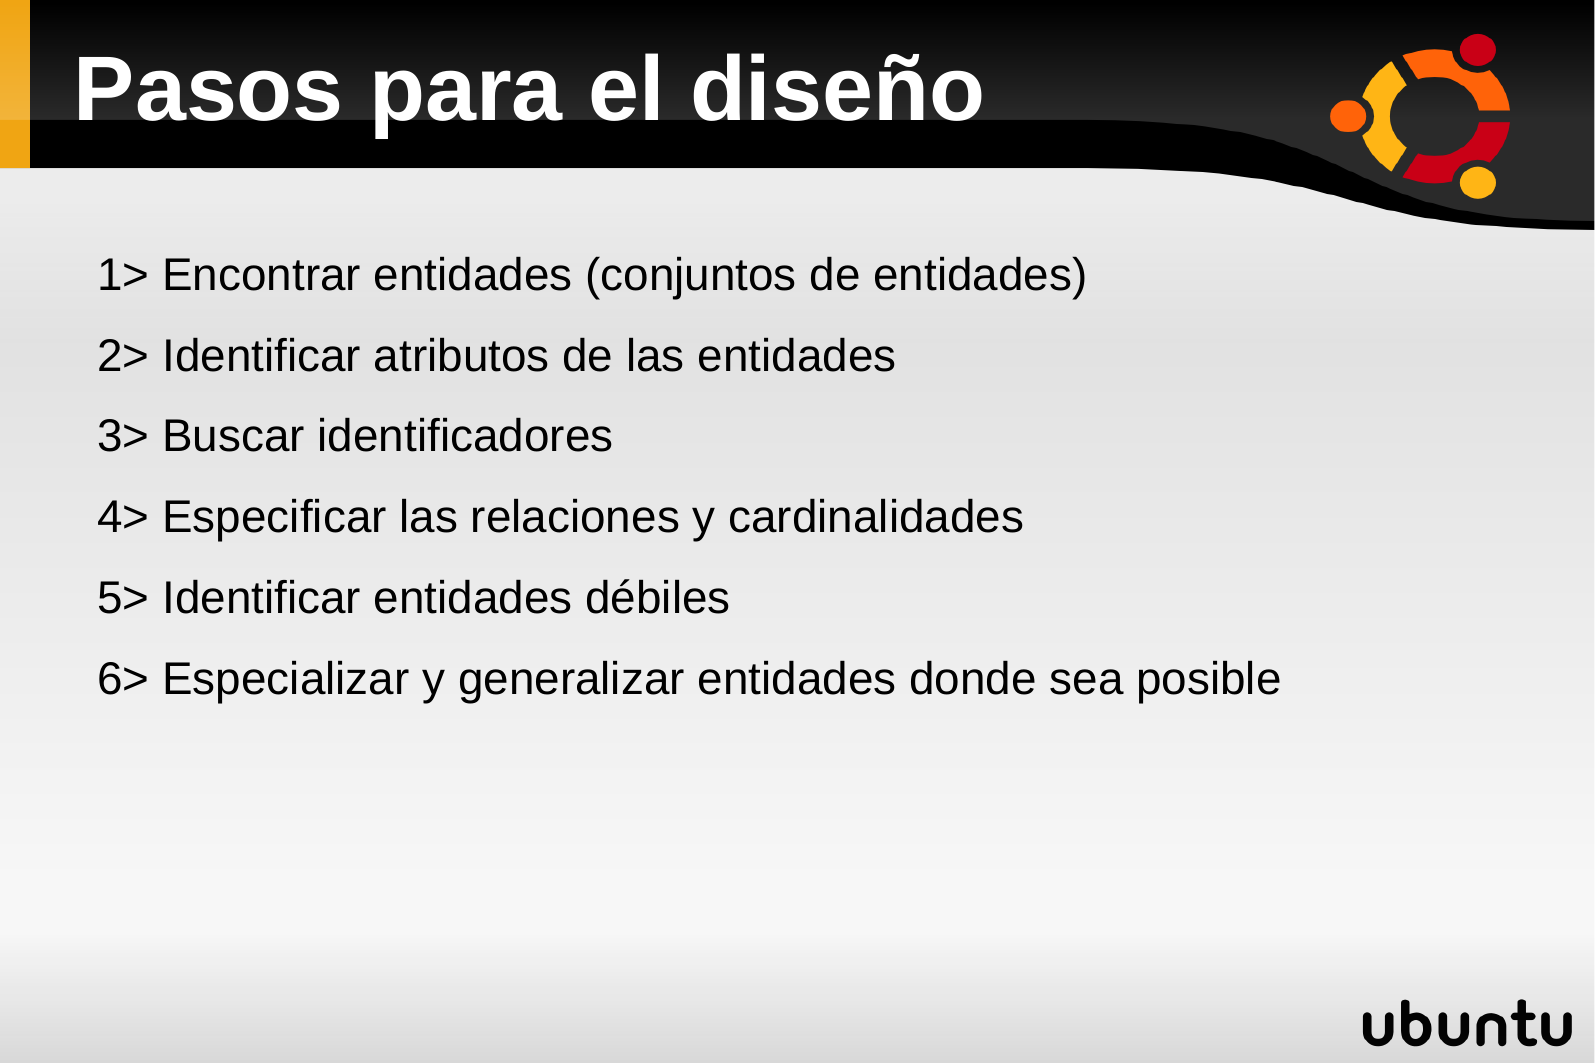

# Pasos para el diseño
1> Encontrar entidades (conjuntos de entidades)
2> Identificar atributos de las entidades
3> Buscar identificadores
4> Especificar las relaciones y cardinalidades
5> Identificar entidades débiles
6> Especializar y generalizar entidades donde sea posible